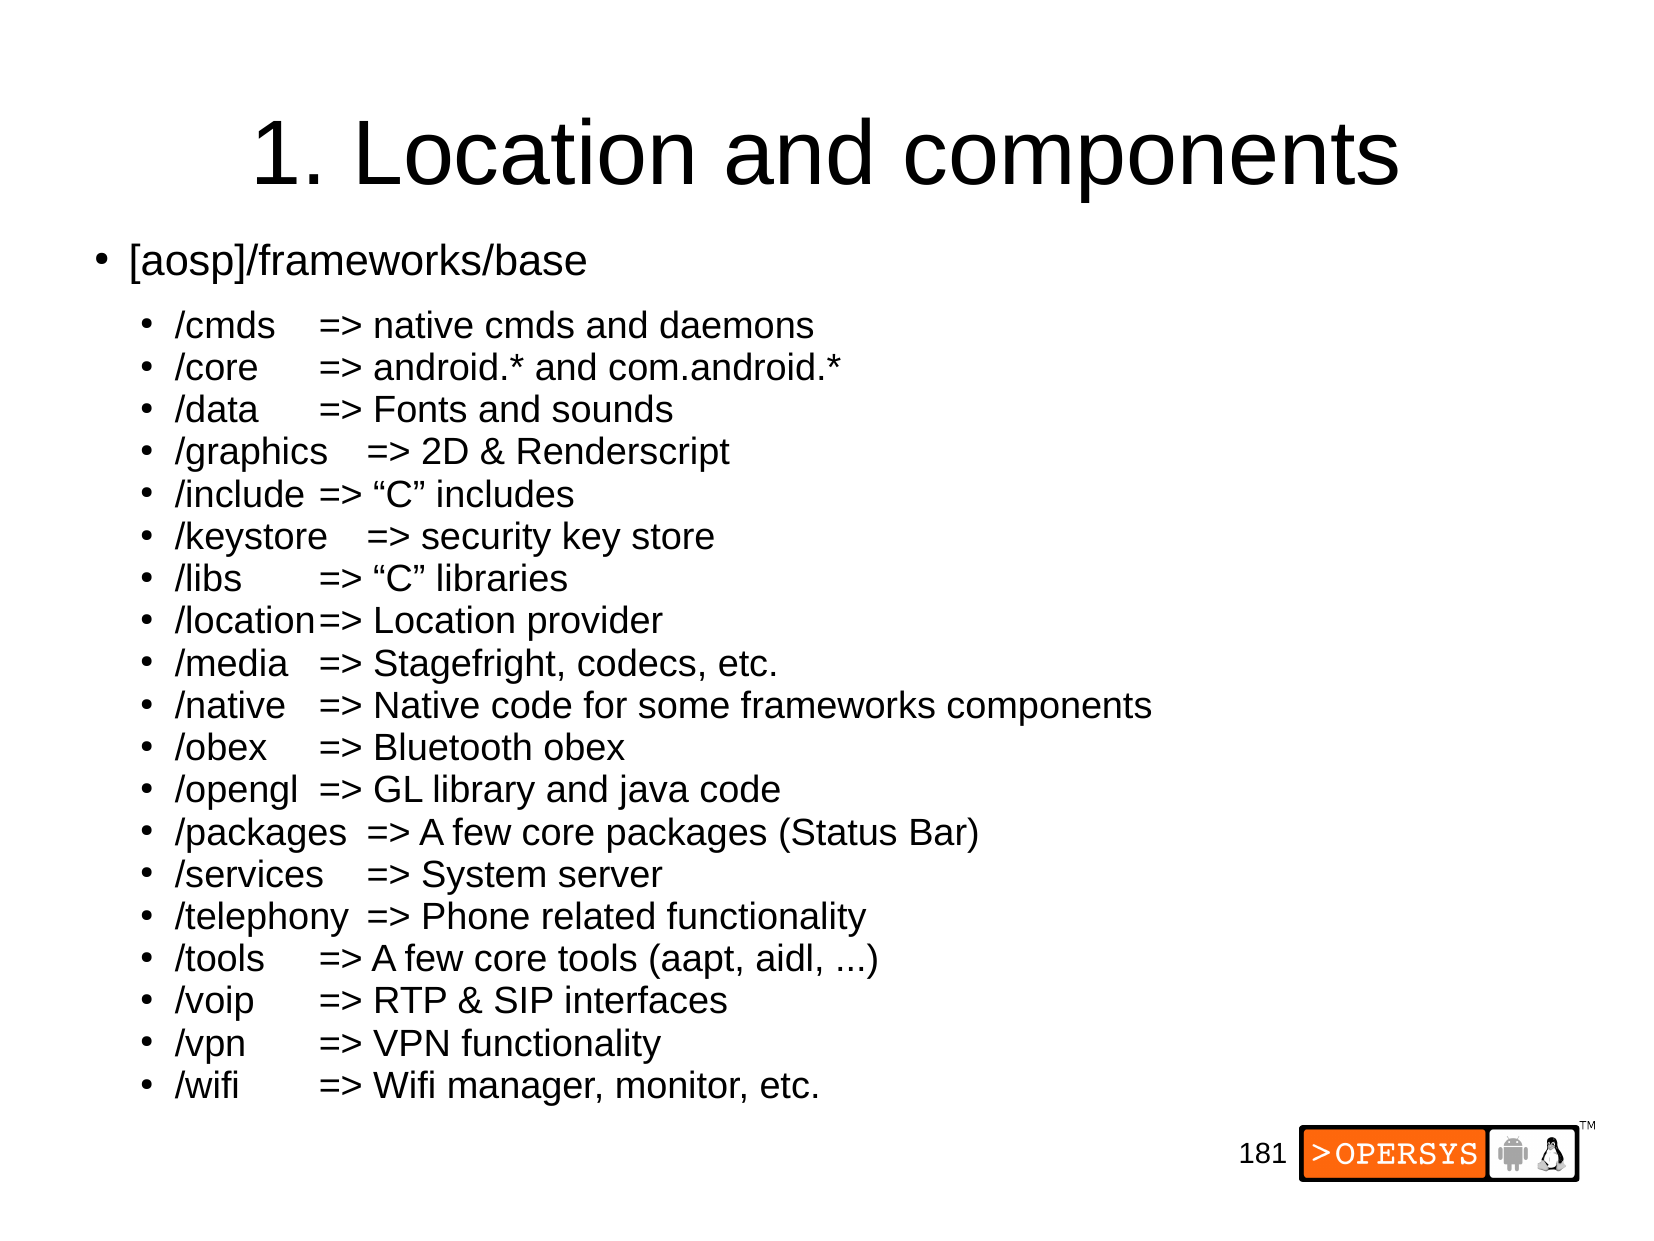

# 1. Location and components
[aosp]/frameworks/base
/cmds		=> native cmds and daemons
/core			=> android.* and com.android.*
/data			=> Fonts and sounds
/graphics	=> 2D & Renderscript
/include		=> “C” includes
/keystore	=> security key store
/libs			=> “C” libraries
/location		=> Location provider
/media		=> Stagefright, codecs, etc.
/native		=> Native code for some frameworks components
/obex			=> Bluetooth obex
/opengl		=> GL library and java code
/packages	=> A few core packages (Status Bar)
/services	=> System server
/telephony	=> Phone related functionality
/tools			=> A few core tools (aapt, aidl, ...)
/voip			=> RTP & SIP interfaces
/vpn			=> VPN functionality
/wifi			=> Wifi manager, monitor, etc.